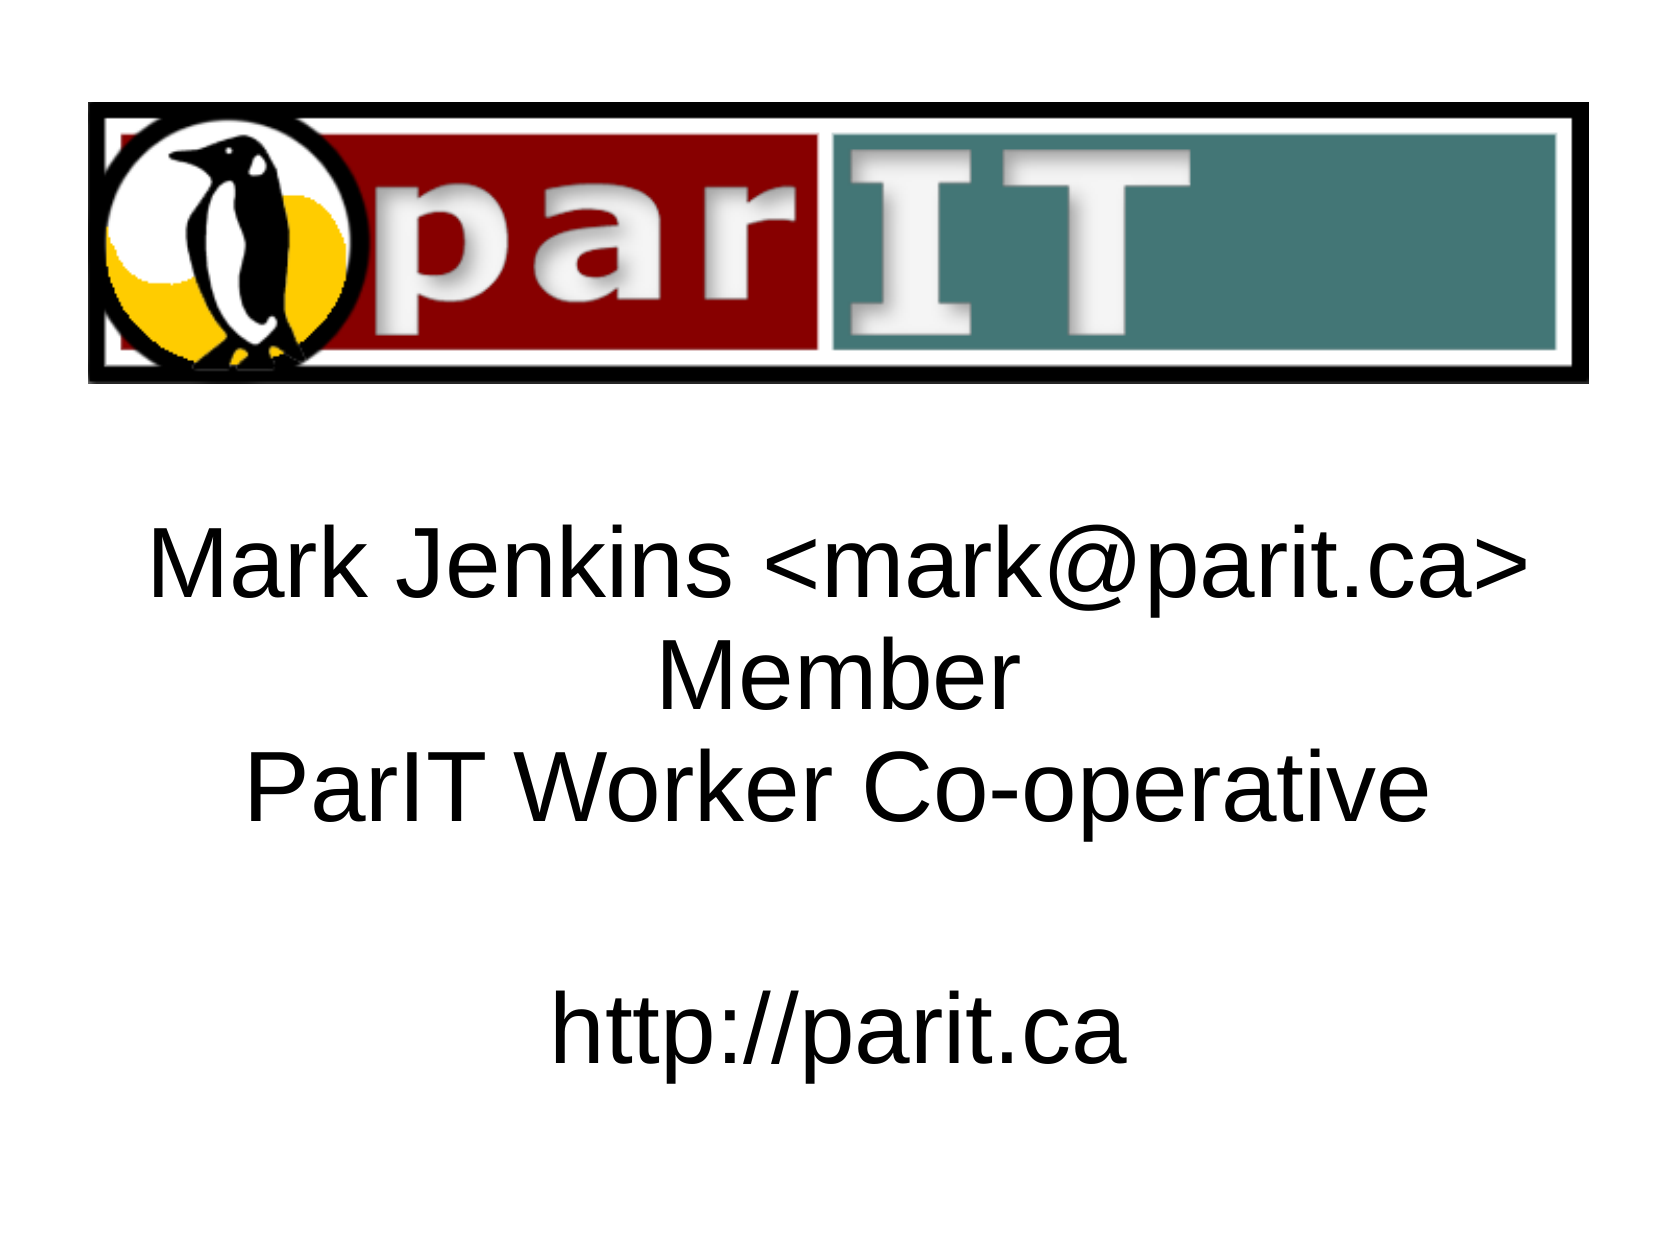

Mark Jenkins <mark@parit.ca>
Member
ParIT Worker Co-operative
http://parit.ca